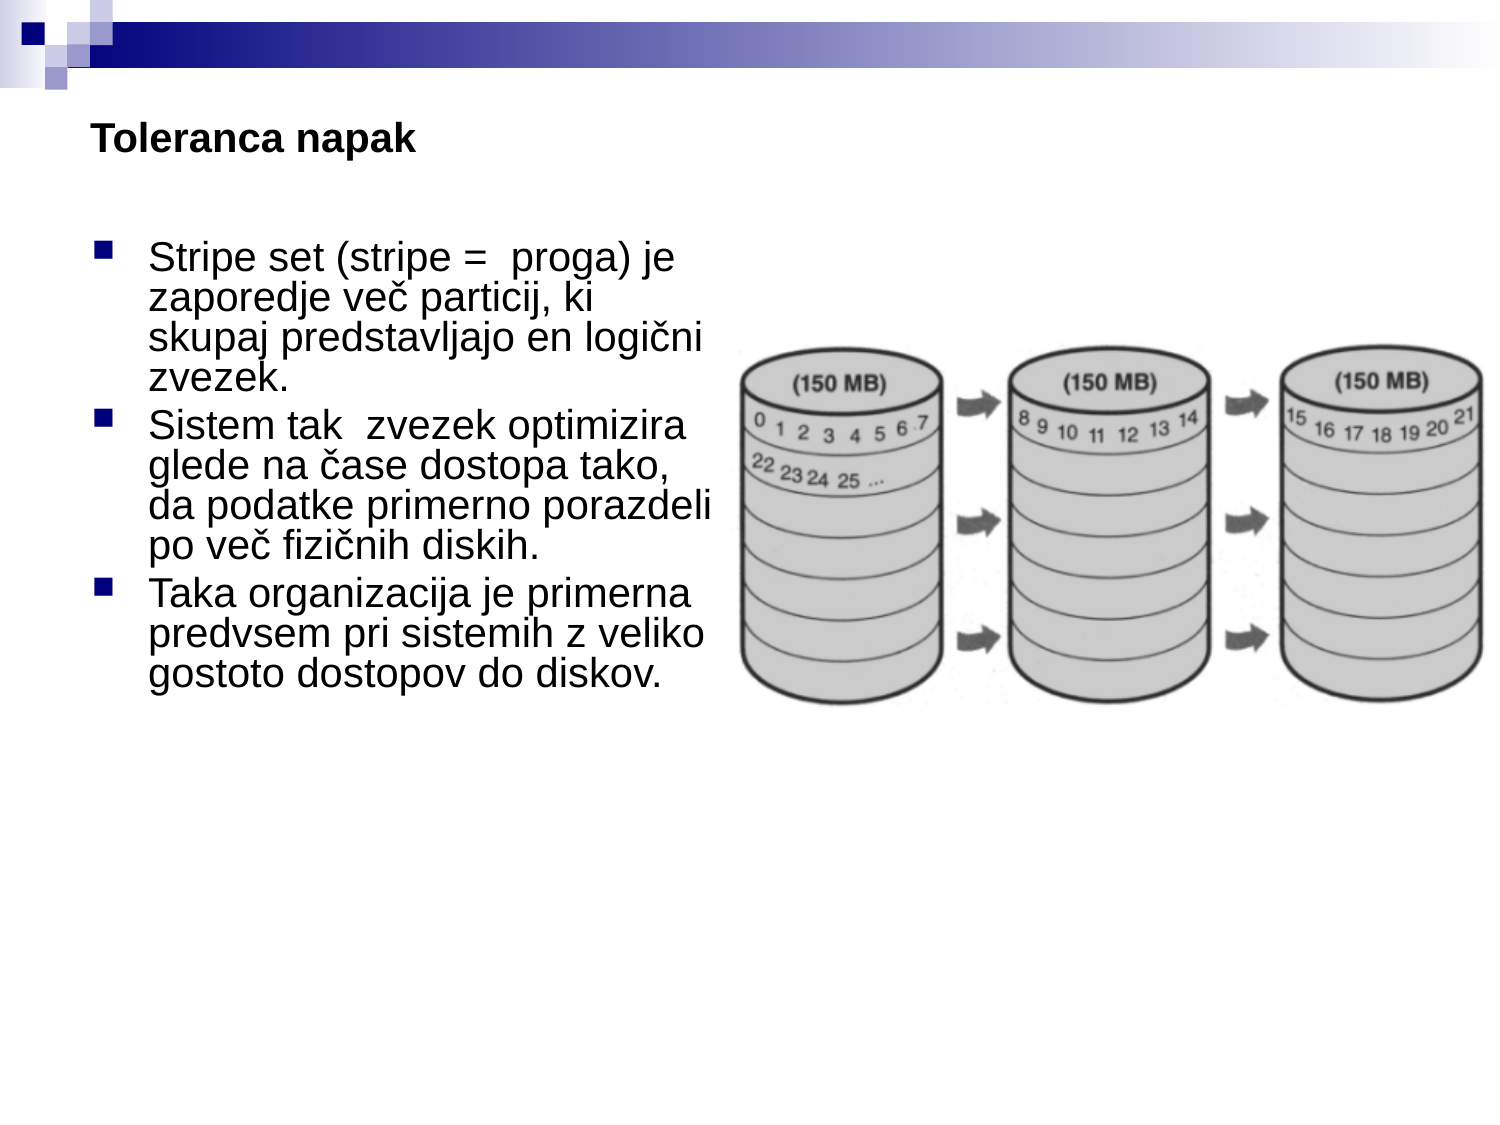

# Toleranca napak
Stripe set (stripe = proga) je zaporedje več particij, ki skupaj predstavljajo en logični zvezek.
Sistem tak zvezek optimizira glede na čase dostopa tako, da podatke primerno porazdeli po več fizičnih diskih.
Taka organizacija je primerna predvsem pri sistemih z veliko gostoto dostopov do diskov.